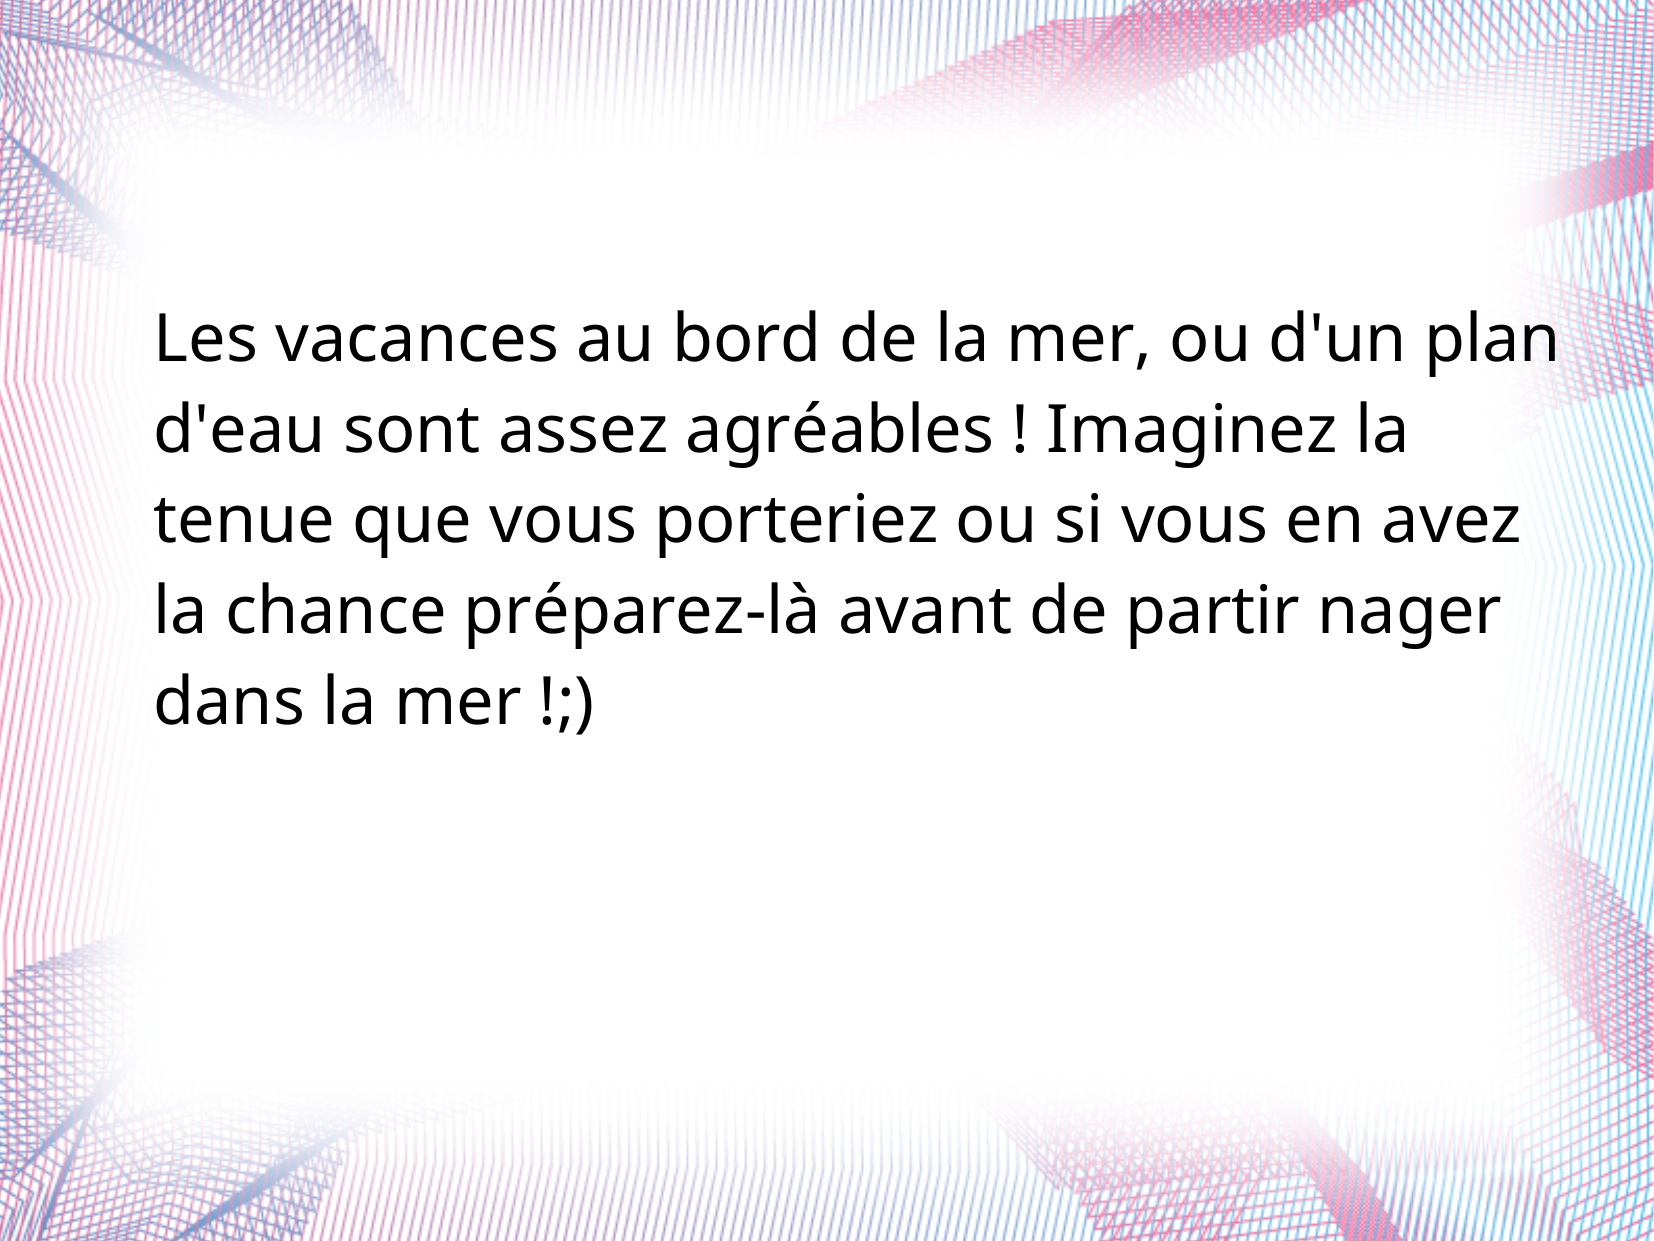

#
Les vacances au bord de la mer, ou d'un plan d'eau sont assez agréables ! Imaginez la tenue que vous porteriez ou si vous en avez la chance préparez-là avant de partir nager dans la mer !;)